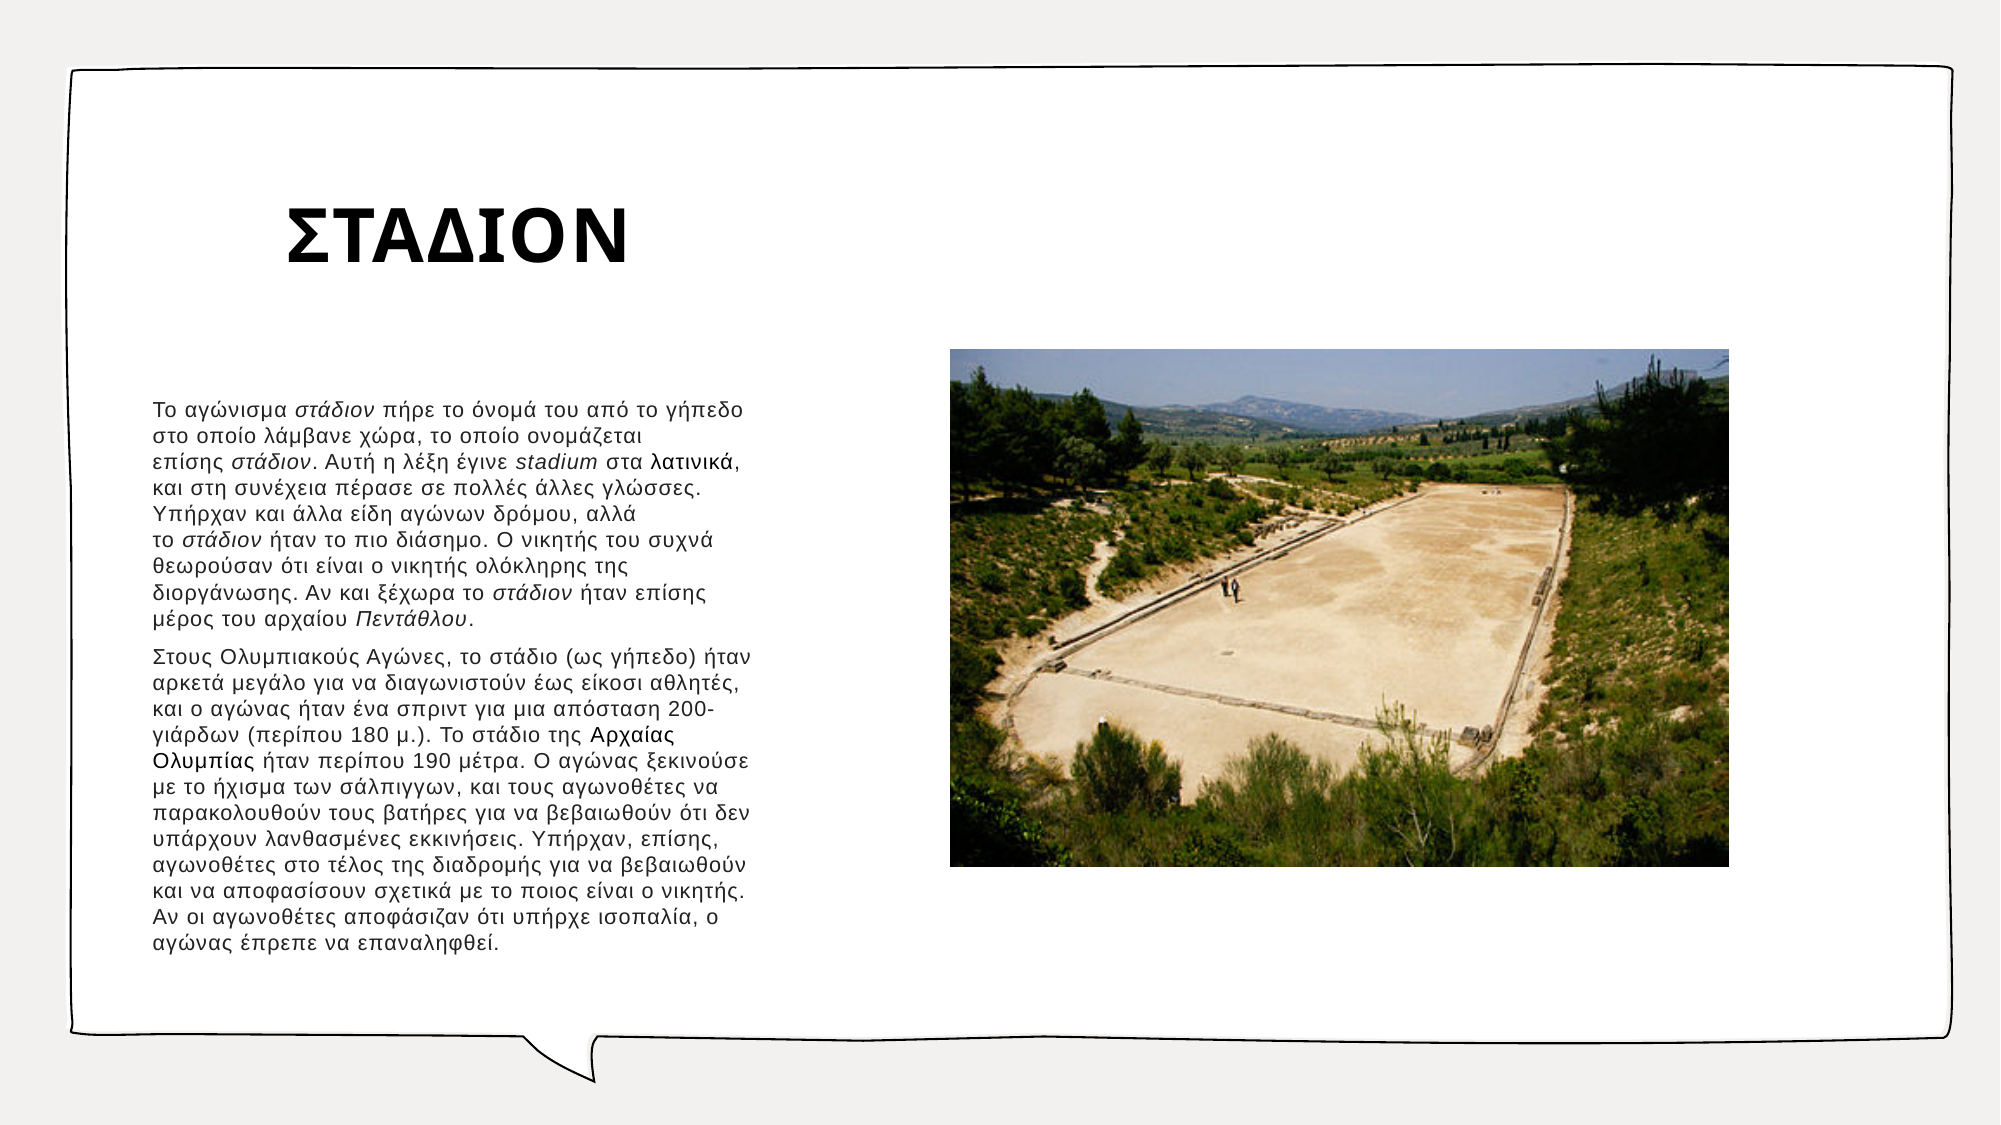

# ΣΤΑΔΙΟΝ
Το αγώνισμα στάδιον πήρε το όνομά του από το γήπεδο στο οποίο λάμβανε χώρα, το οποίο ονομάζεται επίσης στάδιον. Αυτή η λέξη έγινε stadium στα λατινικά, και στη συνέχεια πέρασε σε πολλές άλλες γλώσσες. Υπήρχαν και άλλα είδη αγώνων δρόμου, αλλά το στάδιον ήταν το πιο διάσημο. Ο νικητής του συχνά θεωρούσαν ότι είναι ο νικητής ολόκληρης της διοργάνωσης. Αν και ξέχωρα το στάδιον ήταν επίσης μέρος του αρχαίου Πεντάθλου.
Στους Ολυμπιακούς Αγώνες, το στάδιο (ως γήπεδο) ήταν αρκετά μεγάλο για να διαγωνιστούν έως είκοσι αθλητές, και ο αγώνας ήταν ένα σπριντ για μια απόσταση 200-γιάρδων (περίπου 180 μ.). Το στάδιο της Αρχαίας Ολυμπίας ήταν περίπου 190 μέτρα. Ο αγώνας ξεκινούσε με το ήχισμα των σάλπιγγων, και τους αγωνοθέτες να παρακολουθούν τους βατήρες για να βεβαιωθούν ότι δεν υπάρχουν λανθασμένες εκκινήσεις. Υπήρχαν, επίσης, αγωνοθέτες στο τέλος της διαδρομής για να βεβαιωθούν και να αποφασίσουν σχετικά με το ποιος είναι ο νικητής. Αν οι αγωνοθέτες αποφάσιζαν ότι υπήρχε ισοπαλία, ο αγώνας έπρεπε να επαναληφθεί.